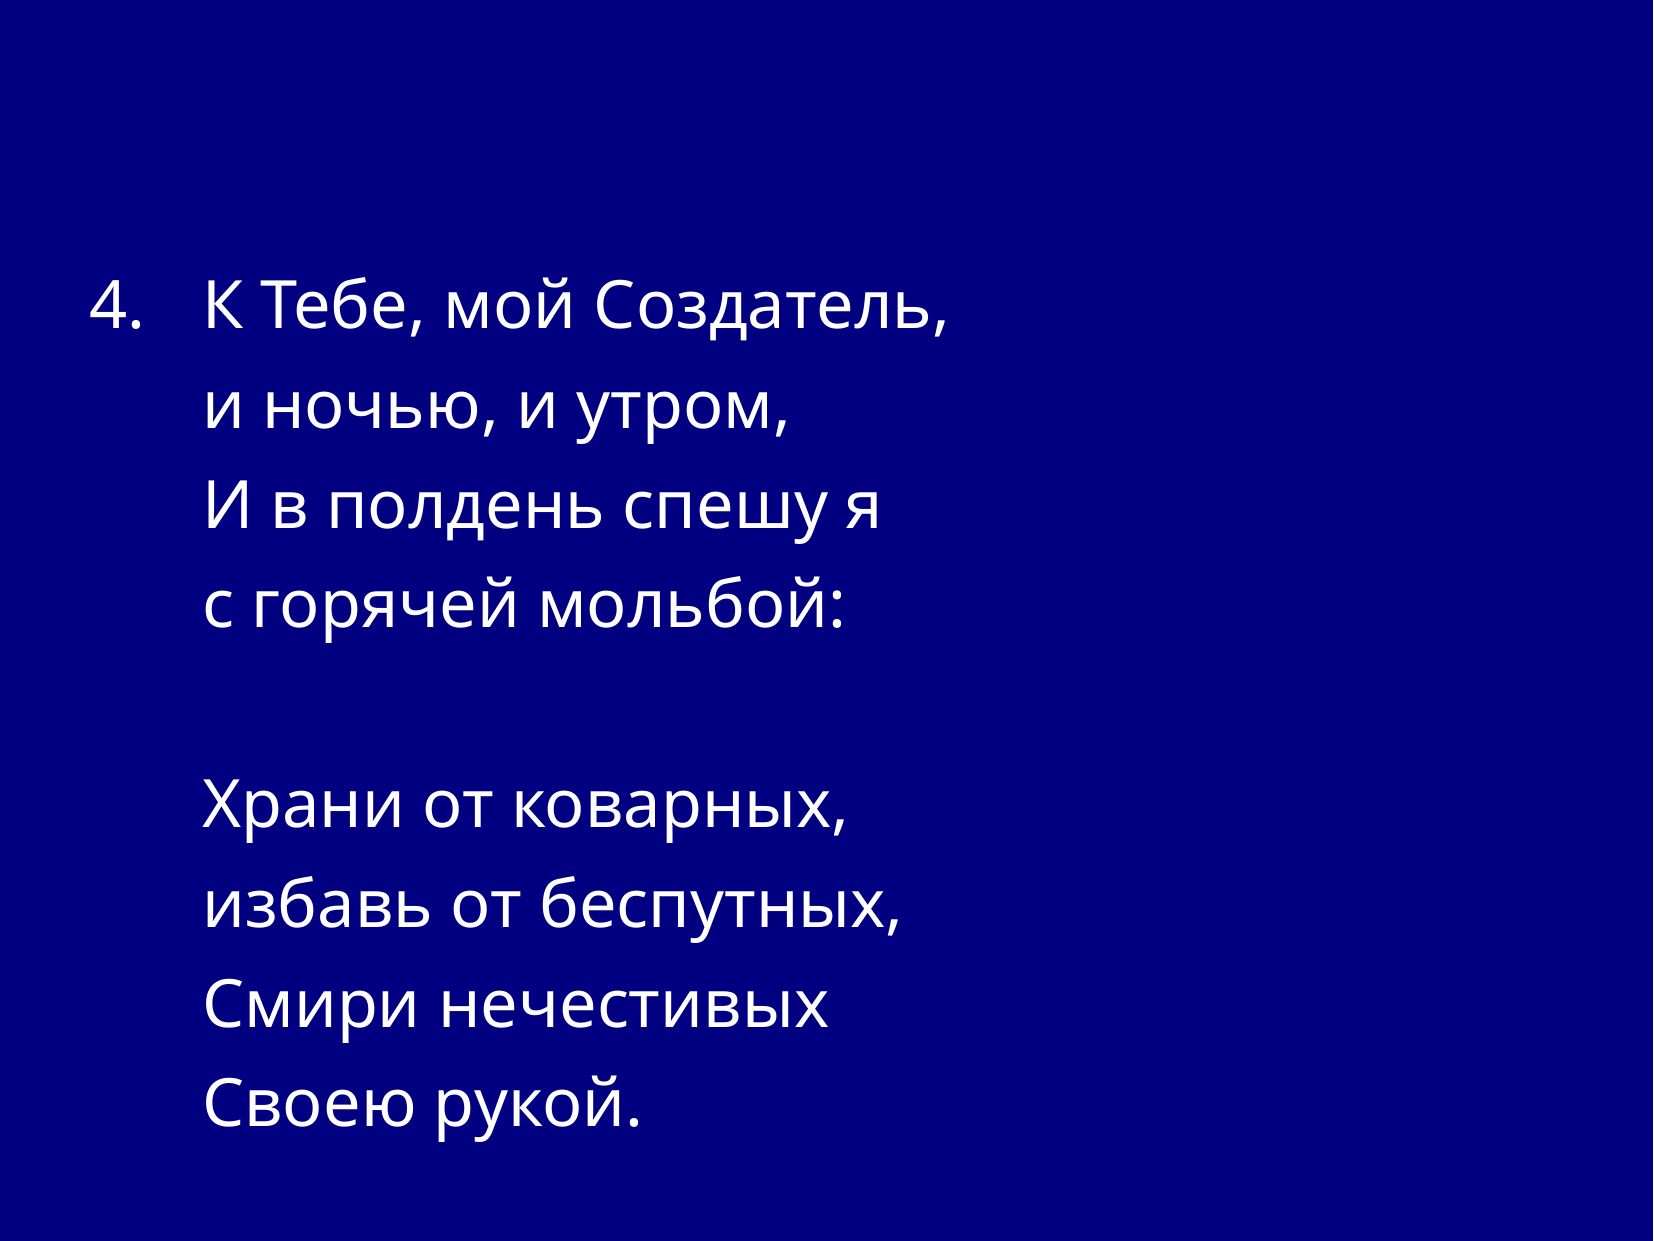

4.	К Тебе, мой Создатель,
	и ночью, и утром,
	И в полдень спешу я
	с горячей мольбой:
	Храни от коварных,
	избавь от беспутных,
	Смири нечестивых
	Своею рукой.